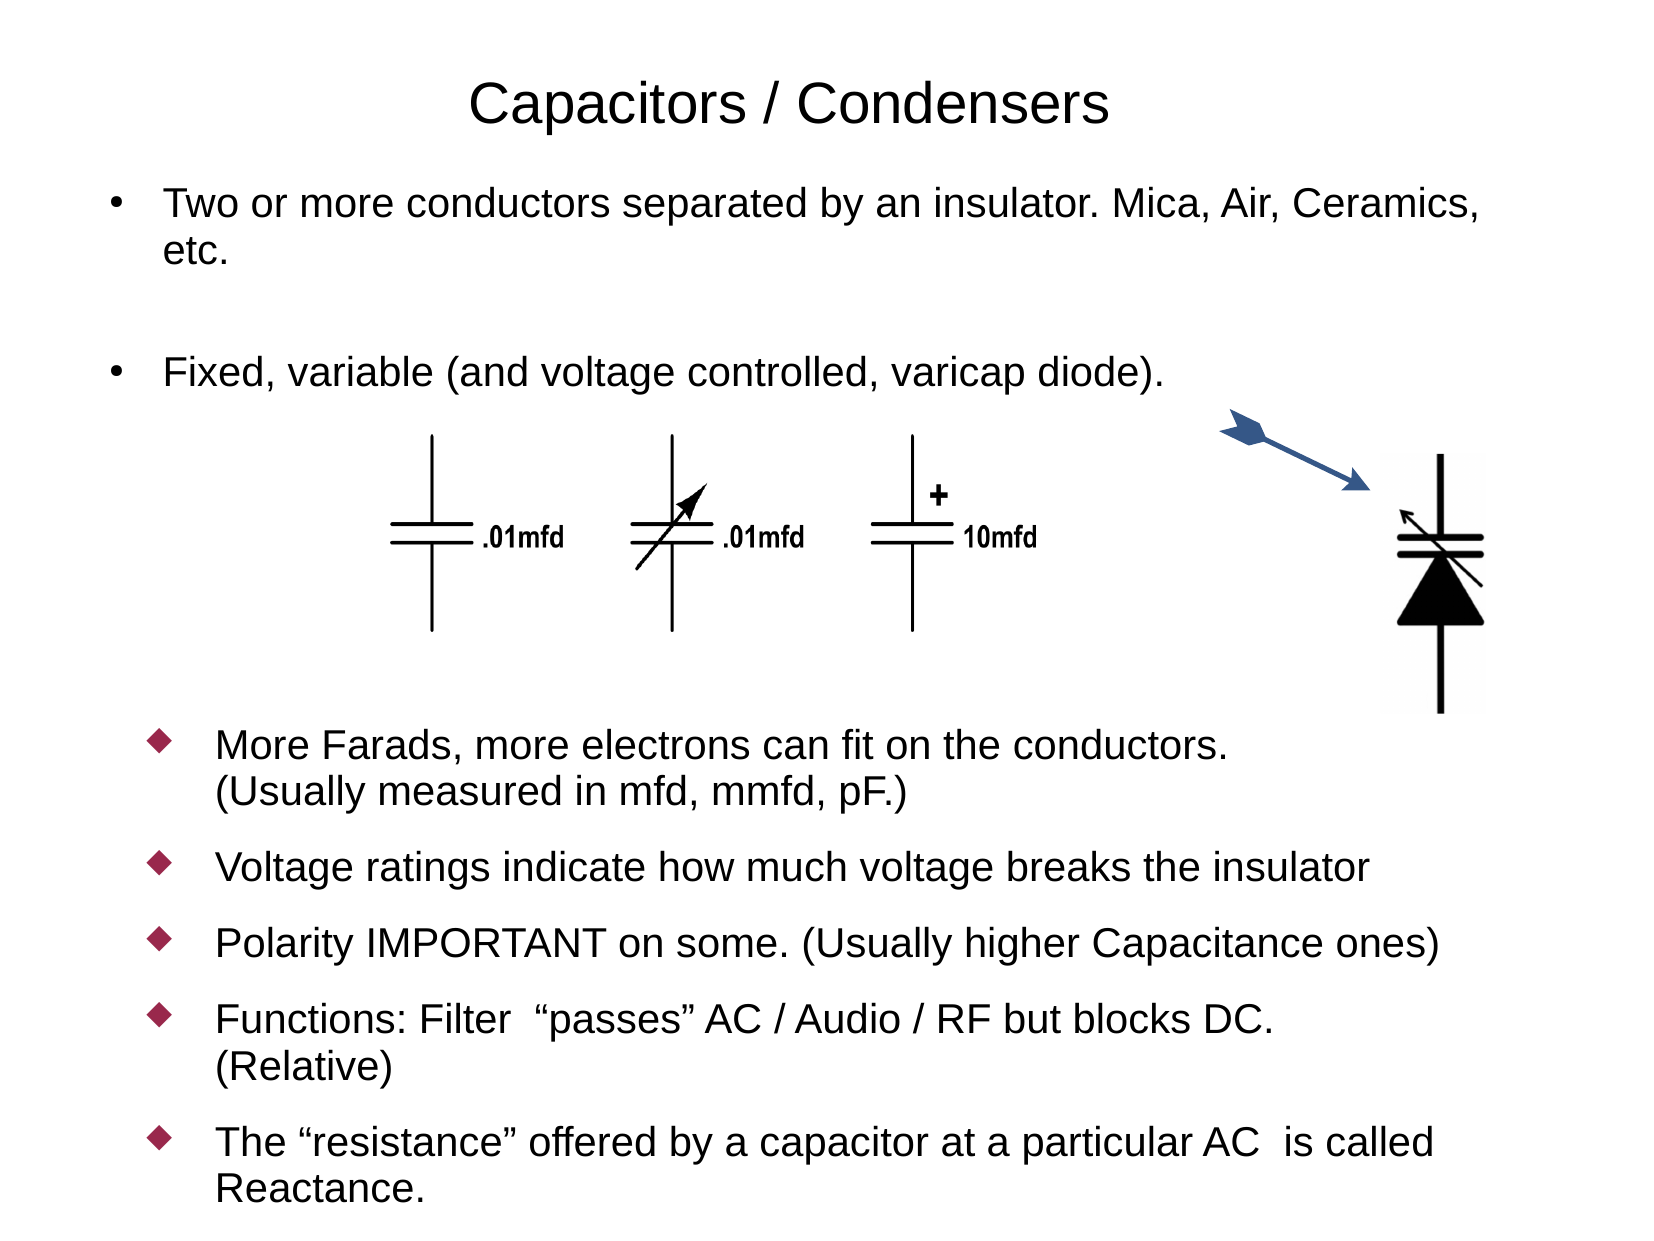

Capacitors / Condensers
# Two or more conductors separated by an insulator. Mica, Air, Ceramics, etc.
Fixed, variable (and voltage controlled, varicap diode).
More Farads, more electrons can fit on the conductors.
(Usually measured in mfd, mmfd, pF.)
Voltage ratings indicate how much voltage breaks the insulator
Polarity IMPORTANT on some. (Usually higher Capacitance ones)
Functions: Filter “passes” AC / Audio / RF but blocks DC.
(Relative)
The “resistance” offered by a capacitor at a particular AC is called Reactance.